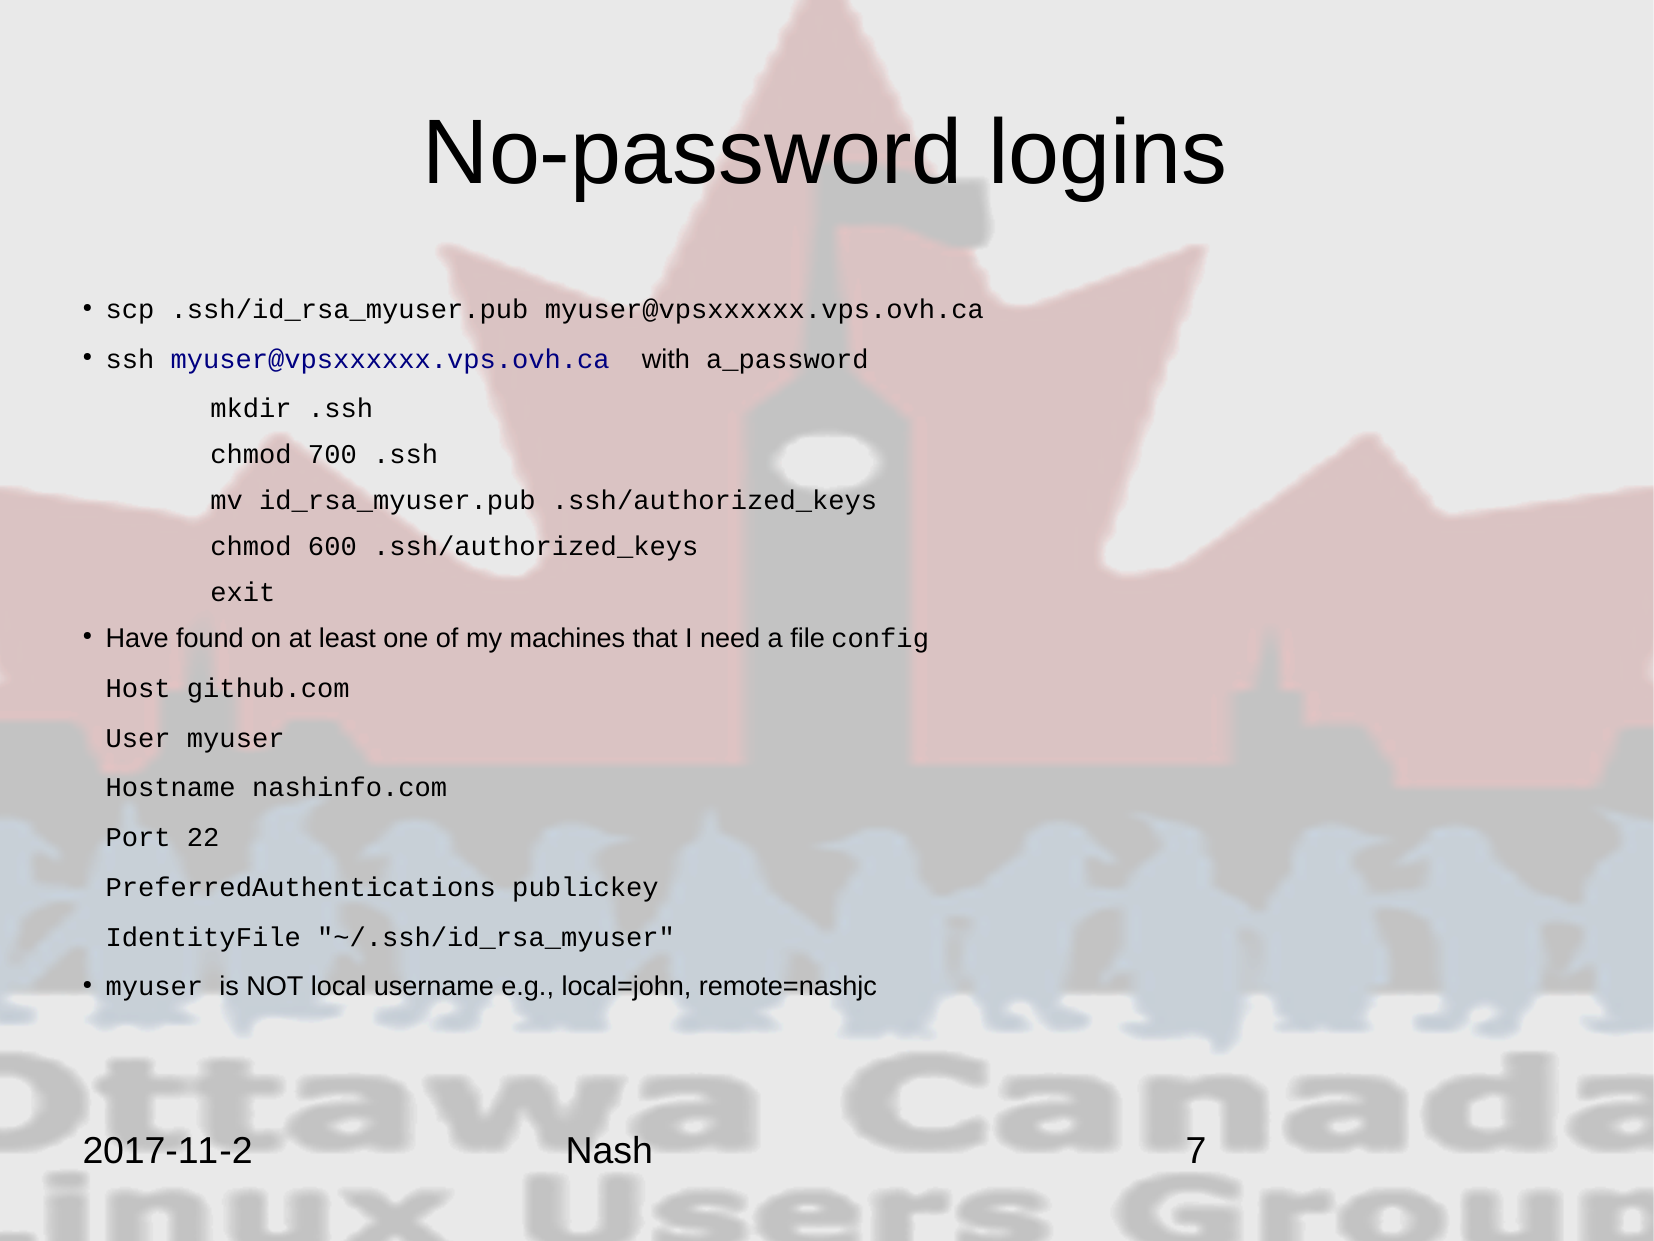

# No-password logins
scp .ssh/id_rsa_myuser.pub myuser@vpsxxxxxx.vps.ovh.ca
ssh myuser@vpsxxxxxx.vps.ovh.ca with a_password
mkdir .ssh
chmod 700 .ssh
mv id_rsa_myuser.pub .ssh/authorized_keys
chmod 600 .ssh/authorized_keys
exit
Have found on at least one of my machines that I need a file config
Host github.com
User myuser
Hostname nashinfo.com
Port 22
PreferredAuthentications publickey
IdentityFile "~/.ssh/id_rsa_myuser"
myuser is NOT local username e.g., local=john, remote=nashjc
7